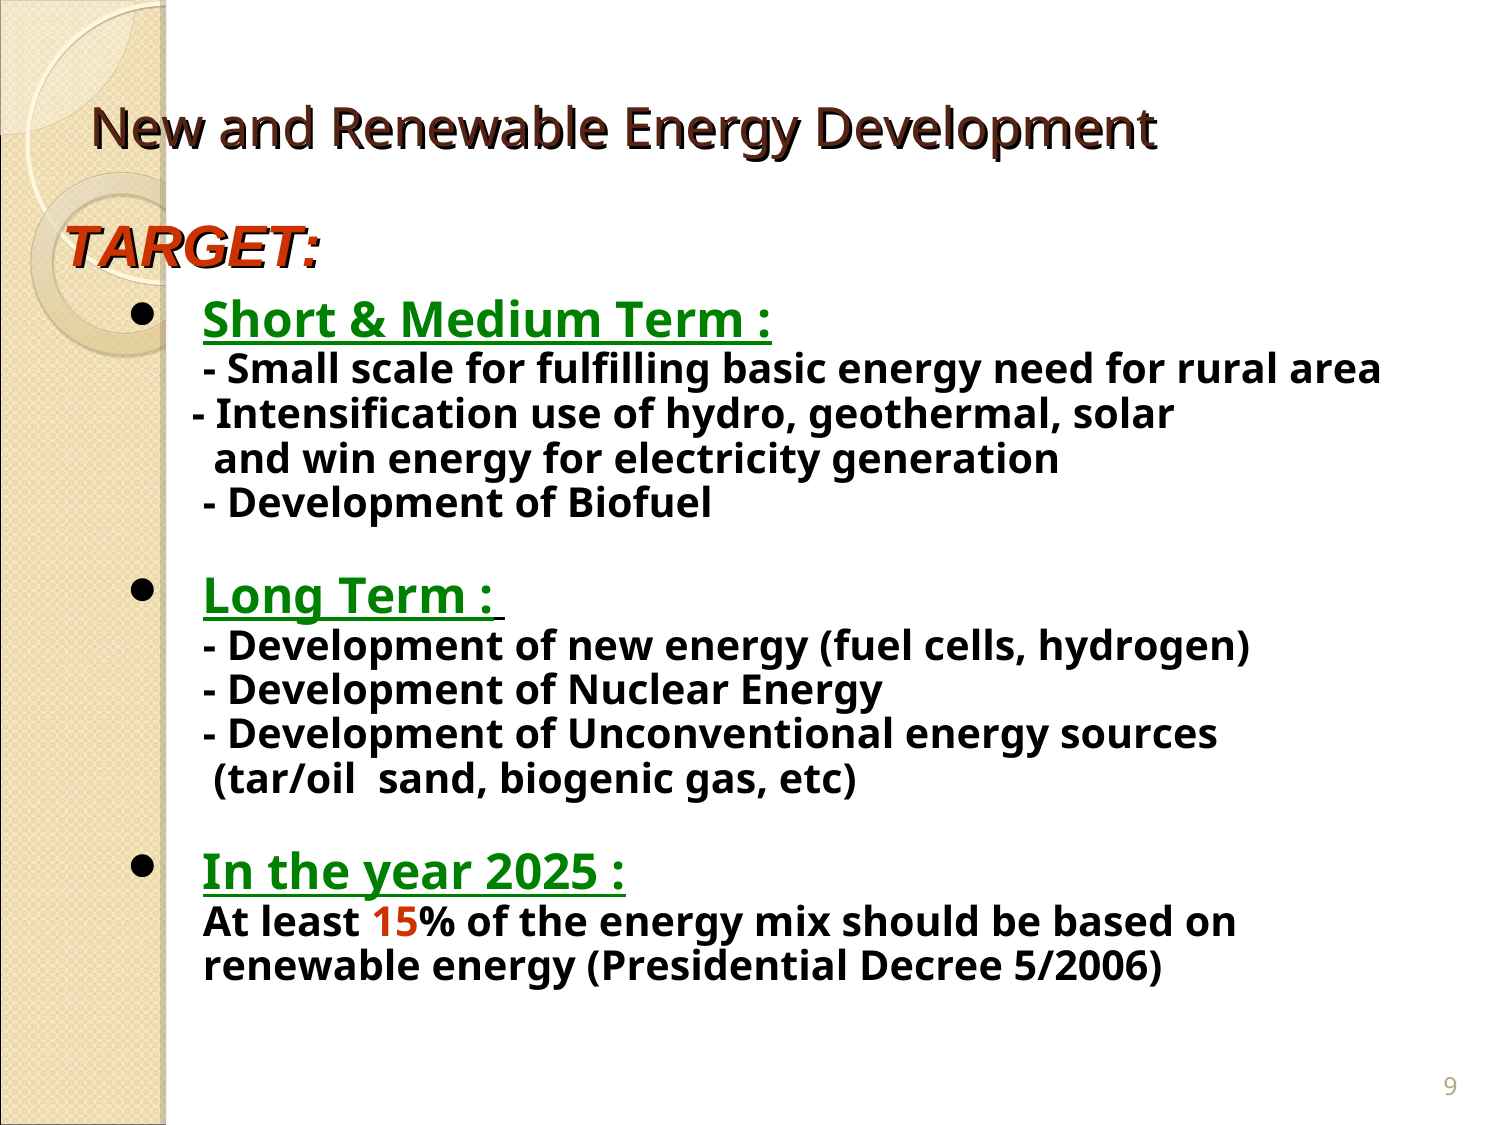

# New and Renewable Energy Development
TARGET:
Short & Medium Term :
	- Small scale for fulfilling basic energy need for rural area
 - Intensification use of hydro, geothermal, solar
 and win energy for electricity generation
	- Development of Biofuel
Long Term :
	- Development of new energy (fuel cells, hydrogen)
	- Development of Nuclear Energy
	- Development of Unconventional energy sources
 (tar/oil sand, biogenic gas, etc)
In the year 2025 :
	At least 15% of the energy mix should be based on renewable energy (Presidential Decree 5/2006)